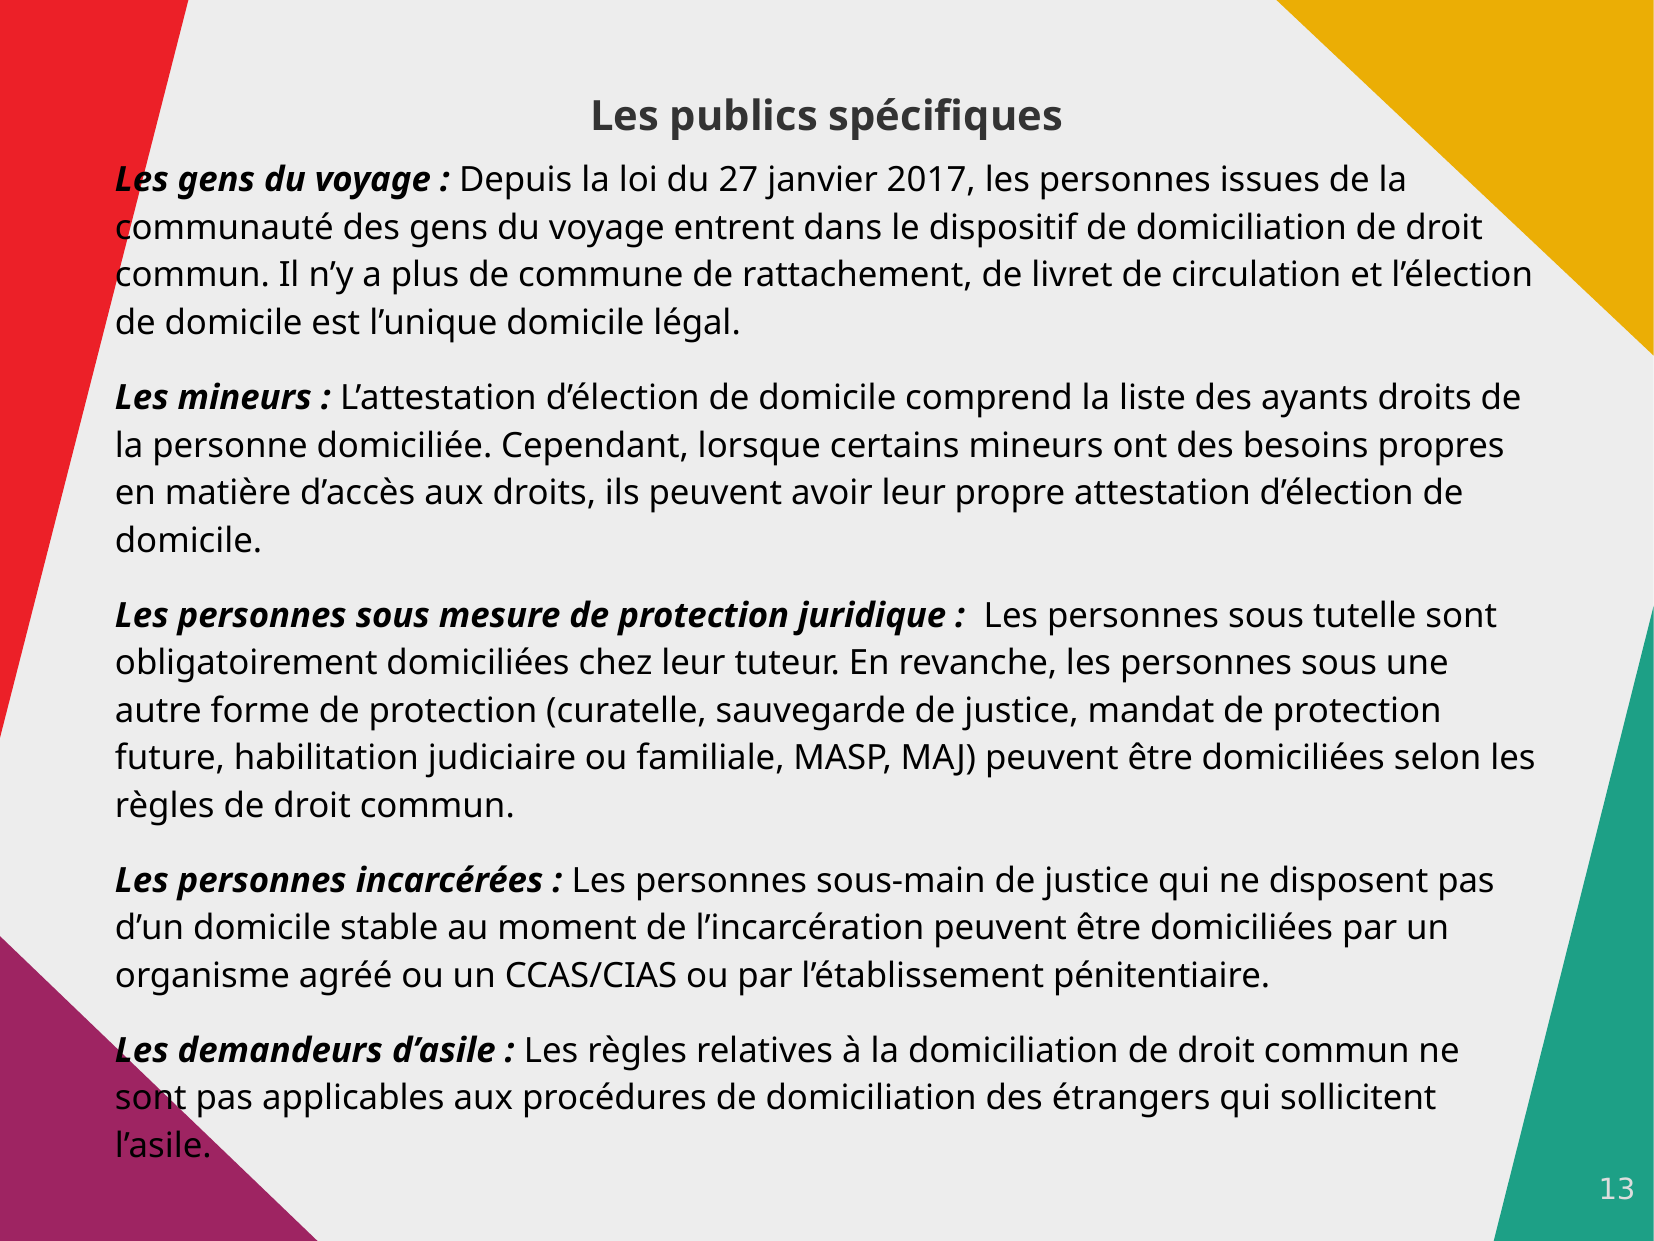

# Les publics spécifiques
Les gens du voyage : Depuis la loi du 27 janvier 2017, les personnes issues de la communauté des gens du voyage entrent dans le dispositif de domiciliation de droit commun. Il n’y a plus de commune de rattachement, de livret de circulation et l’élection de domicile est l’unique domicile légal.
Les mineurs : L’attestation d’élection de domicile comprend la liste des ayants droits de la personne domiciliée. Cependant, lorsque certains mineurs ont des besoins propres en matière d’accès aux droits, ils peuvent avoir leur propre attestation d’élection de domicile.
Les personnes sous mesure de protection juridique : Les personnes sous tutelle sont obligatoirement domiciliées chez leur tuteur. En revanche, les personnes sous une autre forme de protection (curatelle, sauvegarde de justice, mandat de protection future, habilitation judiciaire ou familiale, MASP, MAJ) peuvent être domiciliées selon les règles de droit commun.
Les personnes incarcérées : Les personnes sous-main de justice qui ne disposent pas d’un domicile stable au moment de l’incarcération peuvent être domiciliées par un organisme agréé ou un CCAS/CIAS ou par l’établissement pénitentiaire.
Les demandeurs d’asile : Les règles relatives à la domiciliation de droit commun ne sont pas applicables aux procédures de domiciliation des étrangers qui sollicitent l’asile.
13